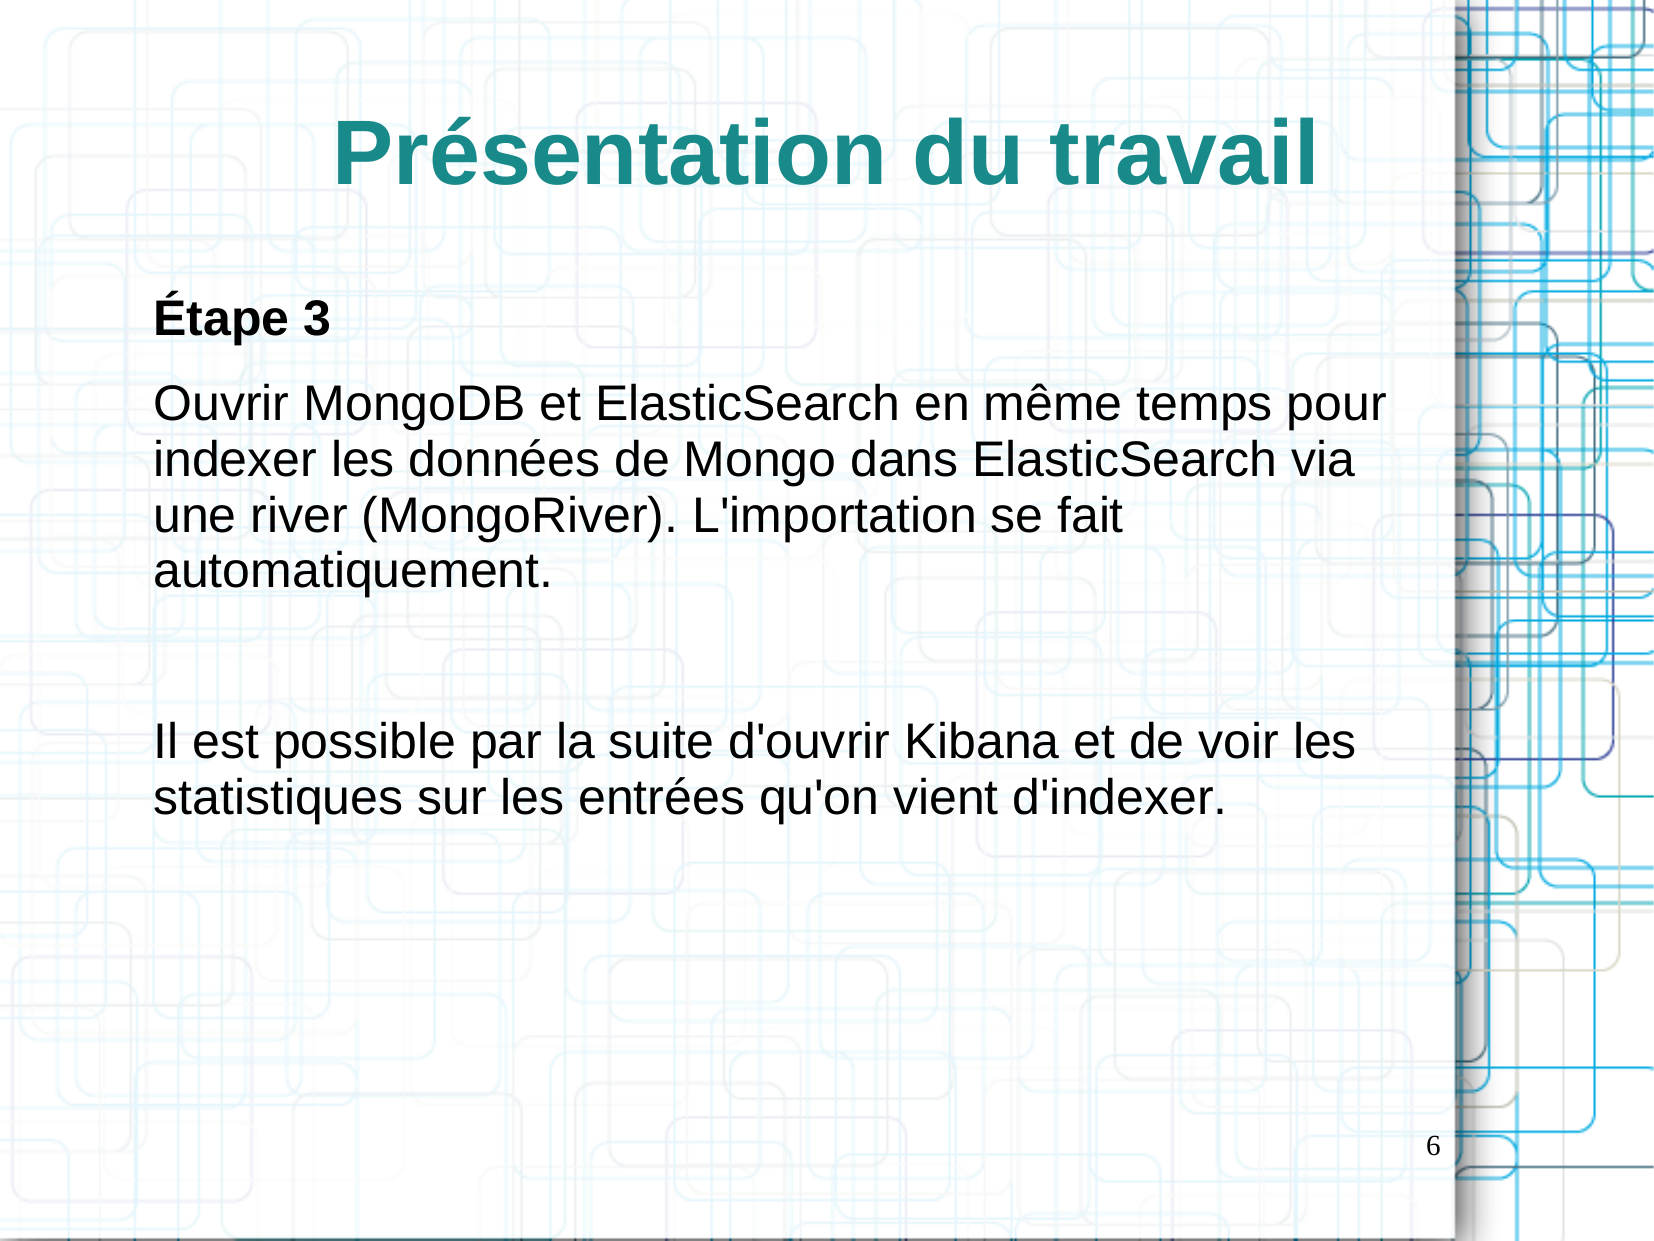

# Présentation du travail
Étape 3
Ouvrir MongoDB et ElasticSearch en même temps pour indexer les données de Mongo dans ElasticSearch via une river (MongoRiver). L'importation se fait automatiquement.
Il est possible par la suite d'ouvrir Kibana et de voir les statistiques sur les entrées qu'on vient d'indexer.
6